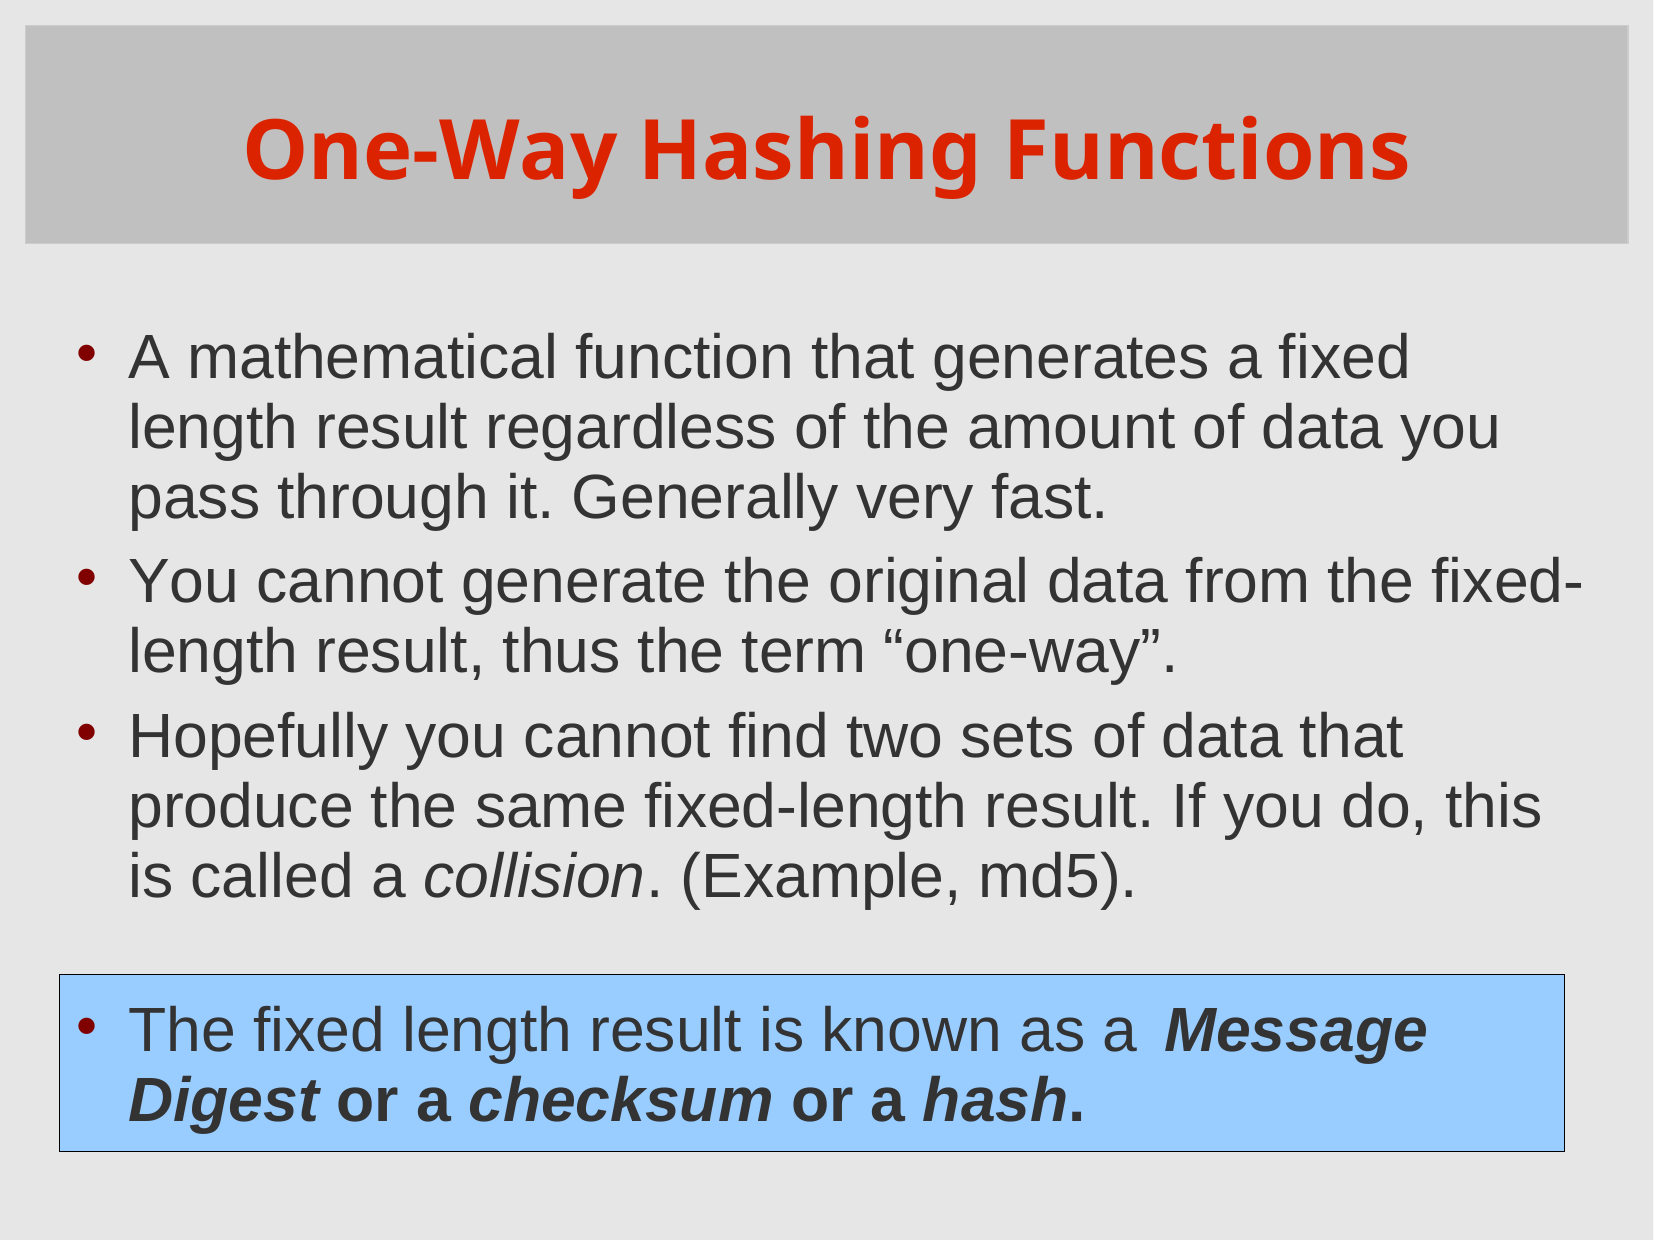

# One-Way Hashing Functions
A mathematical function that generates a fixed length result regardless of the amount of data you pass through it. Generally very fast.
You cannot generate the original data from the fixed-length result, thus the term “one-way”.
Hopefully you cannot find two sets of data that produce the same fixed-length result. If you do, this is called a collision. (Example, md5).
The fixed length result is known as a 	Message Digest or a checksum or a hash.